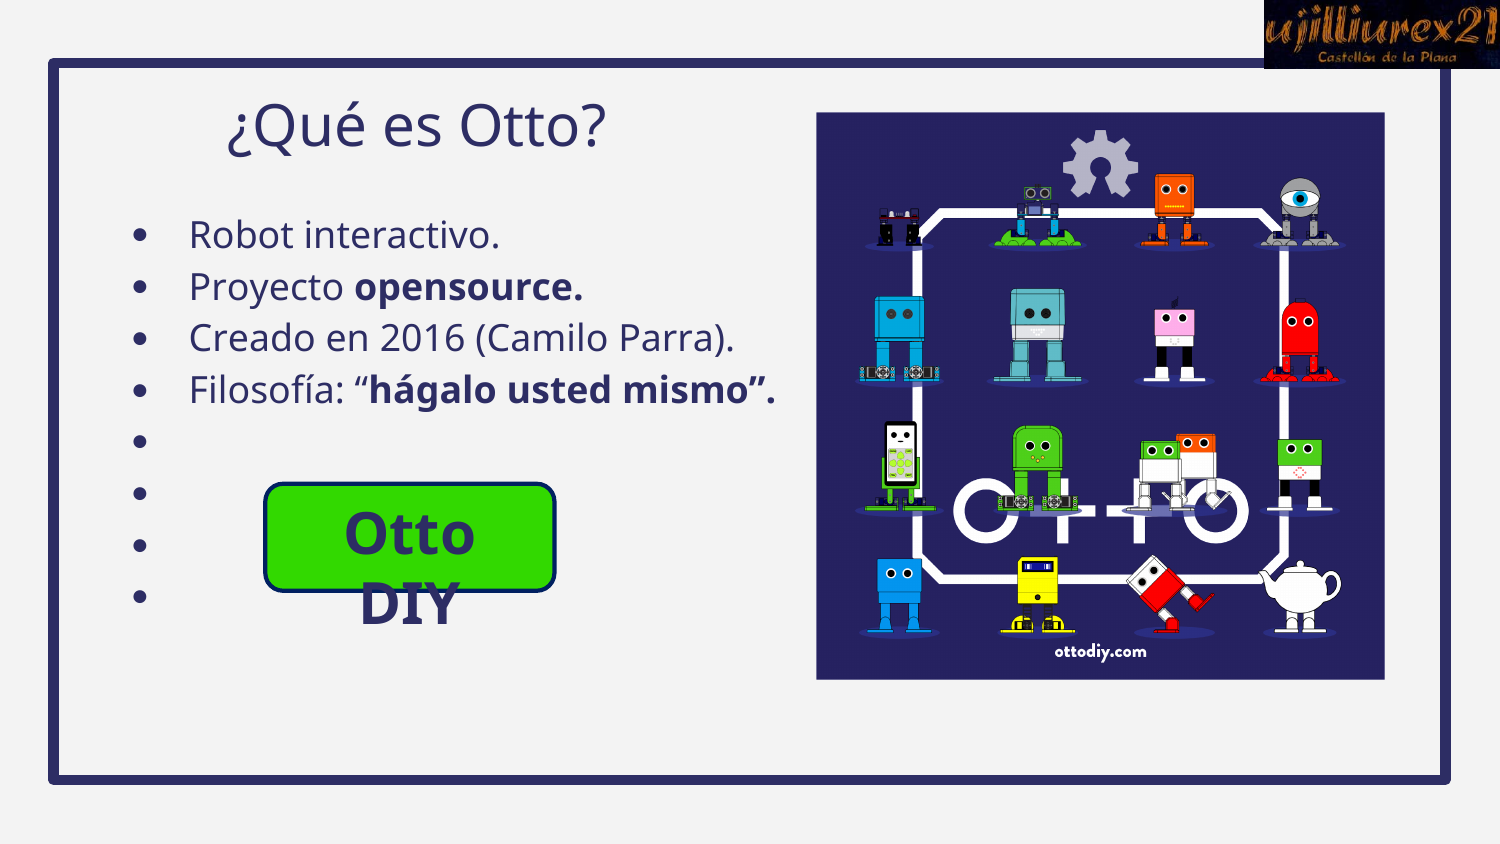

# ¿Qué es Otto?
Robot interactivo.
Proyecto opensource.
Creado en 2016 (Camilo Parra).
Filosofía: “hágalo usted mismo”.
Otto DIY